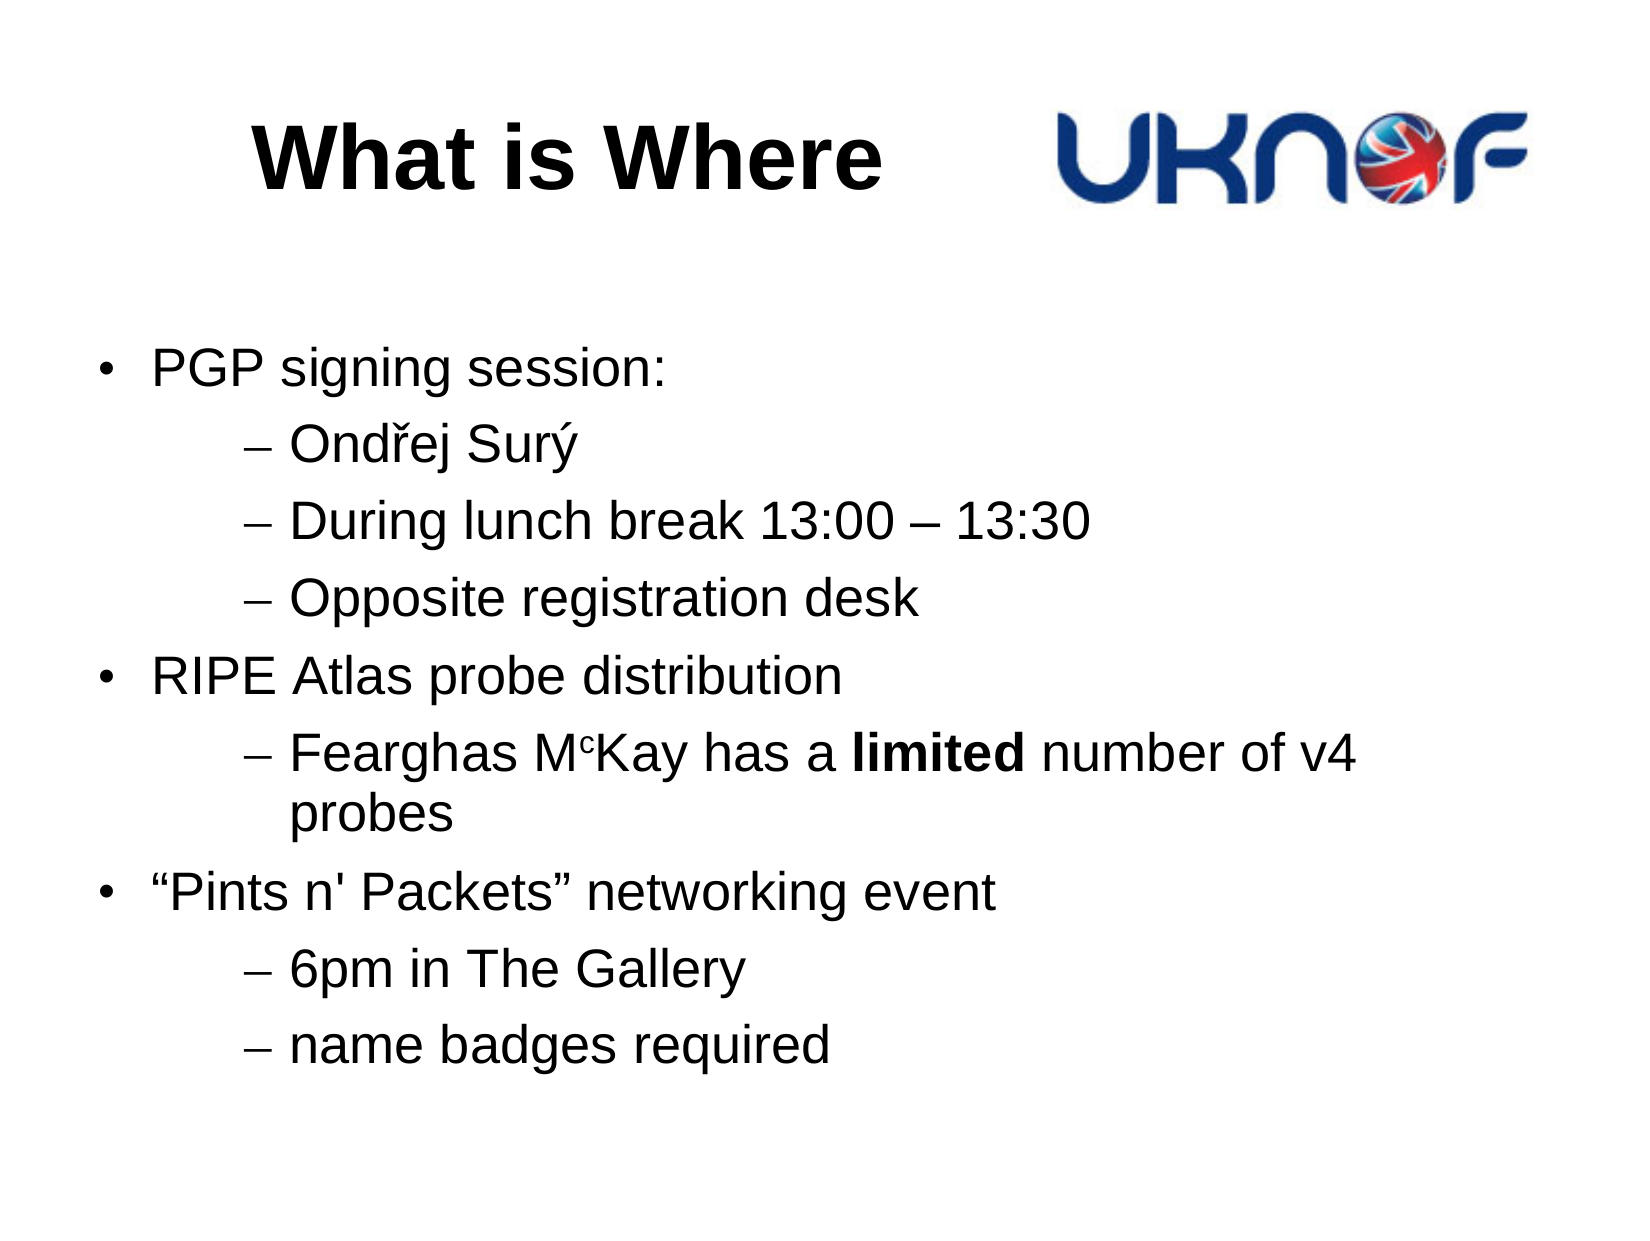

# What is Where
PGP signing session:
Ondřej Surý
During lunch break 13:00 – 13:30
Opposite registration desk
RIPE Atlas probe distribution
Fearghas McKay has a limited number of v4 probes
“Pints n' Packets” networking event
6pm in The Gallery
name badges required